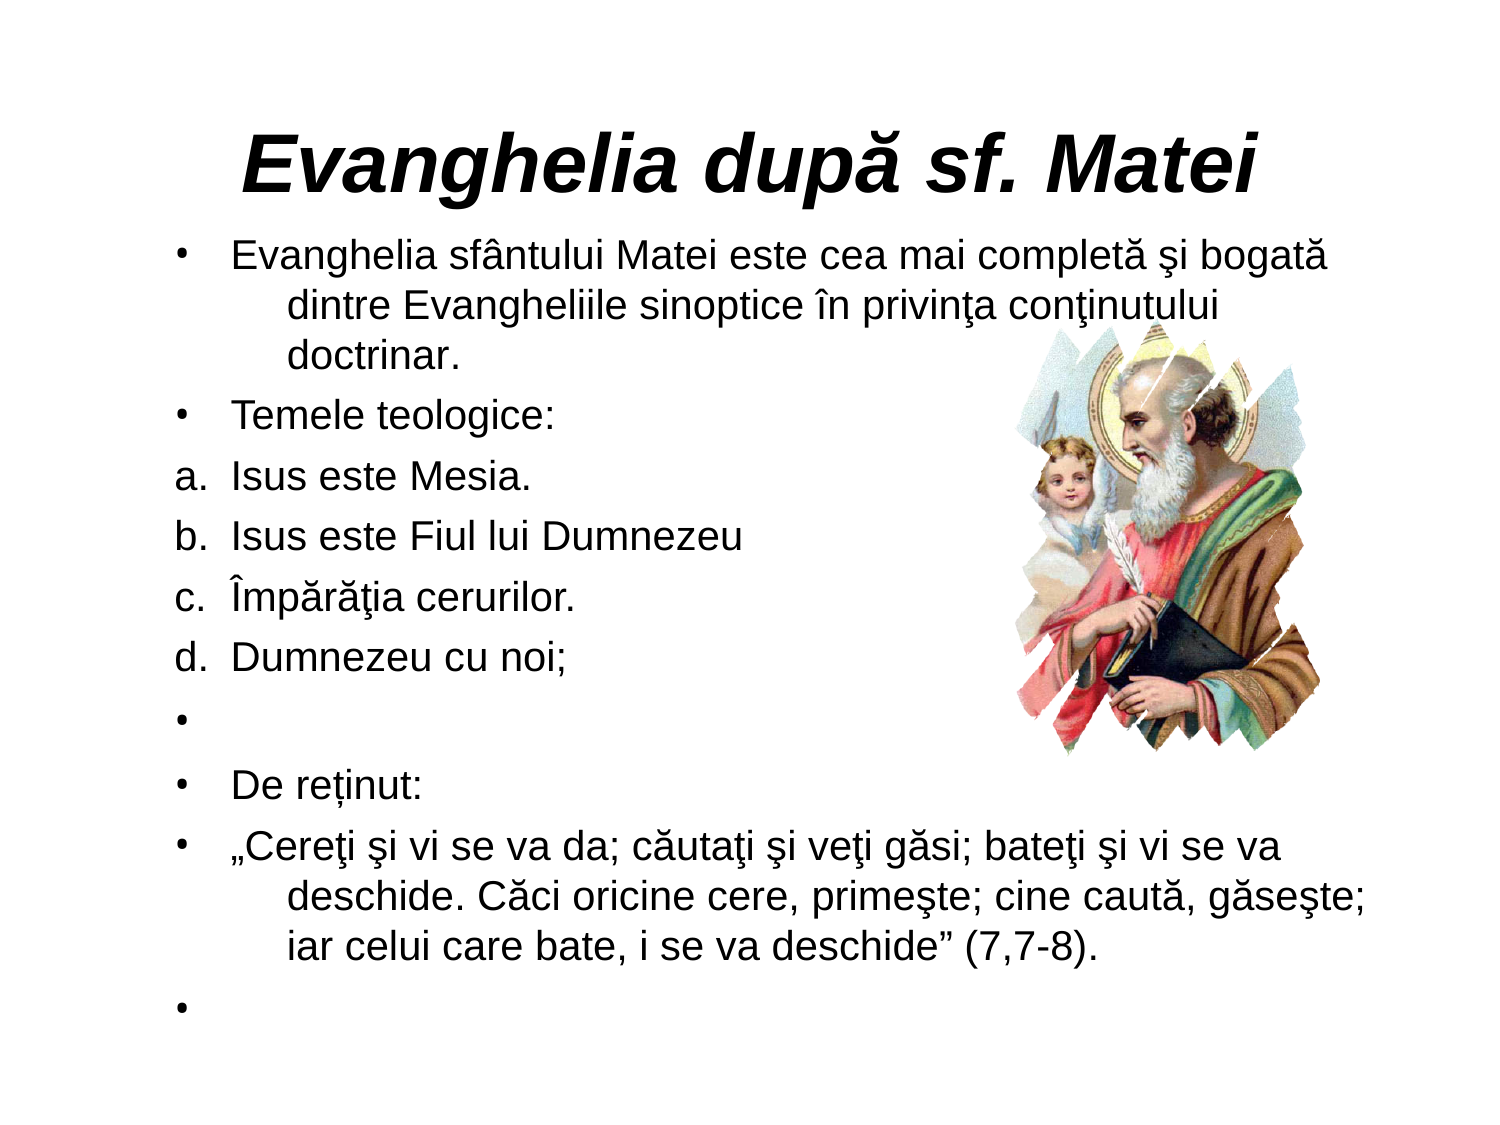

# Evanghelia după sf. Matei
Evanghelia sfântului Matei este cea mai completă şi bogată dintre Evangheliile sinoptice în privinţa conţinutului doctrinar.
Temele teologice:
Isus este Mesia.
Isus este Fiul lui Dumnezeu
Împărăţia cerurilor.
Dumnezeu cu noi;
De reținut:
„Cereţi şi vi se va da; căutaţi şi veţi găsi; bateţi şi vi se va deschide. Căci oricine cere, primeşte; cine caută, găseşte; iar celui care bate, i se va deschide” (7,7-8).